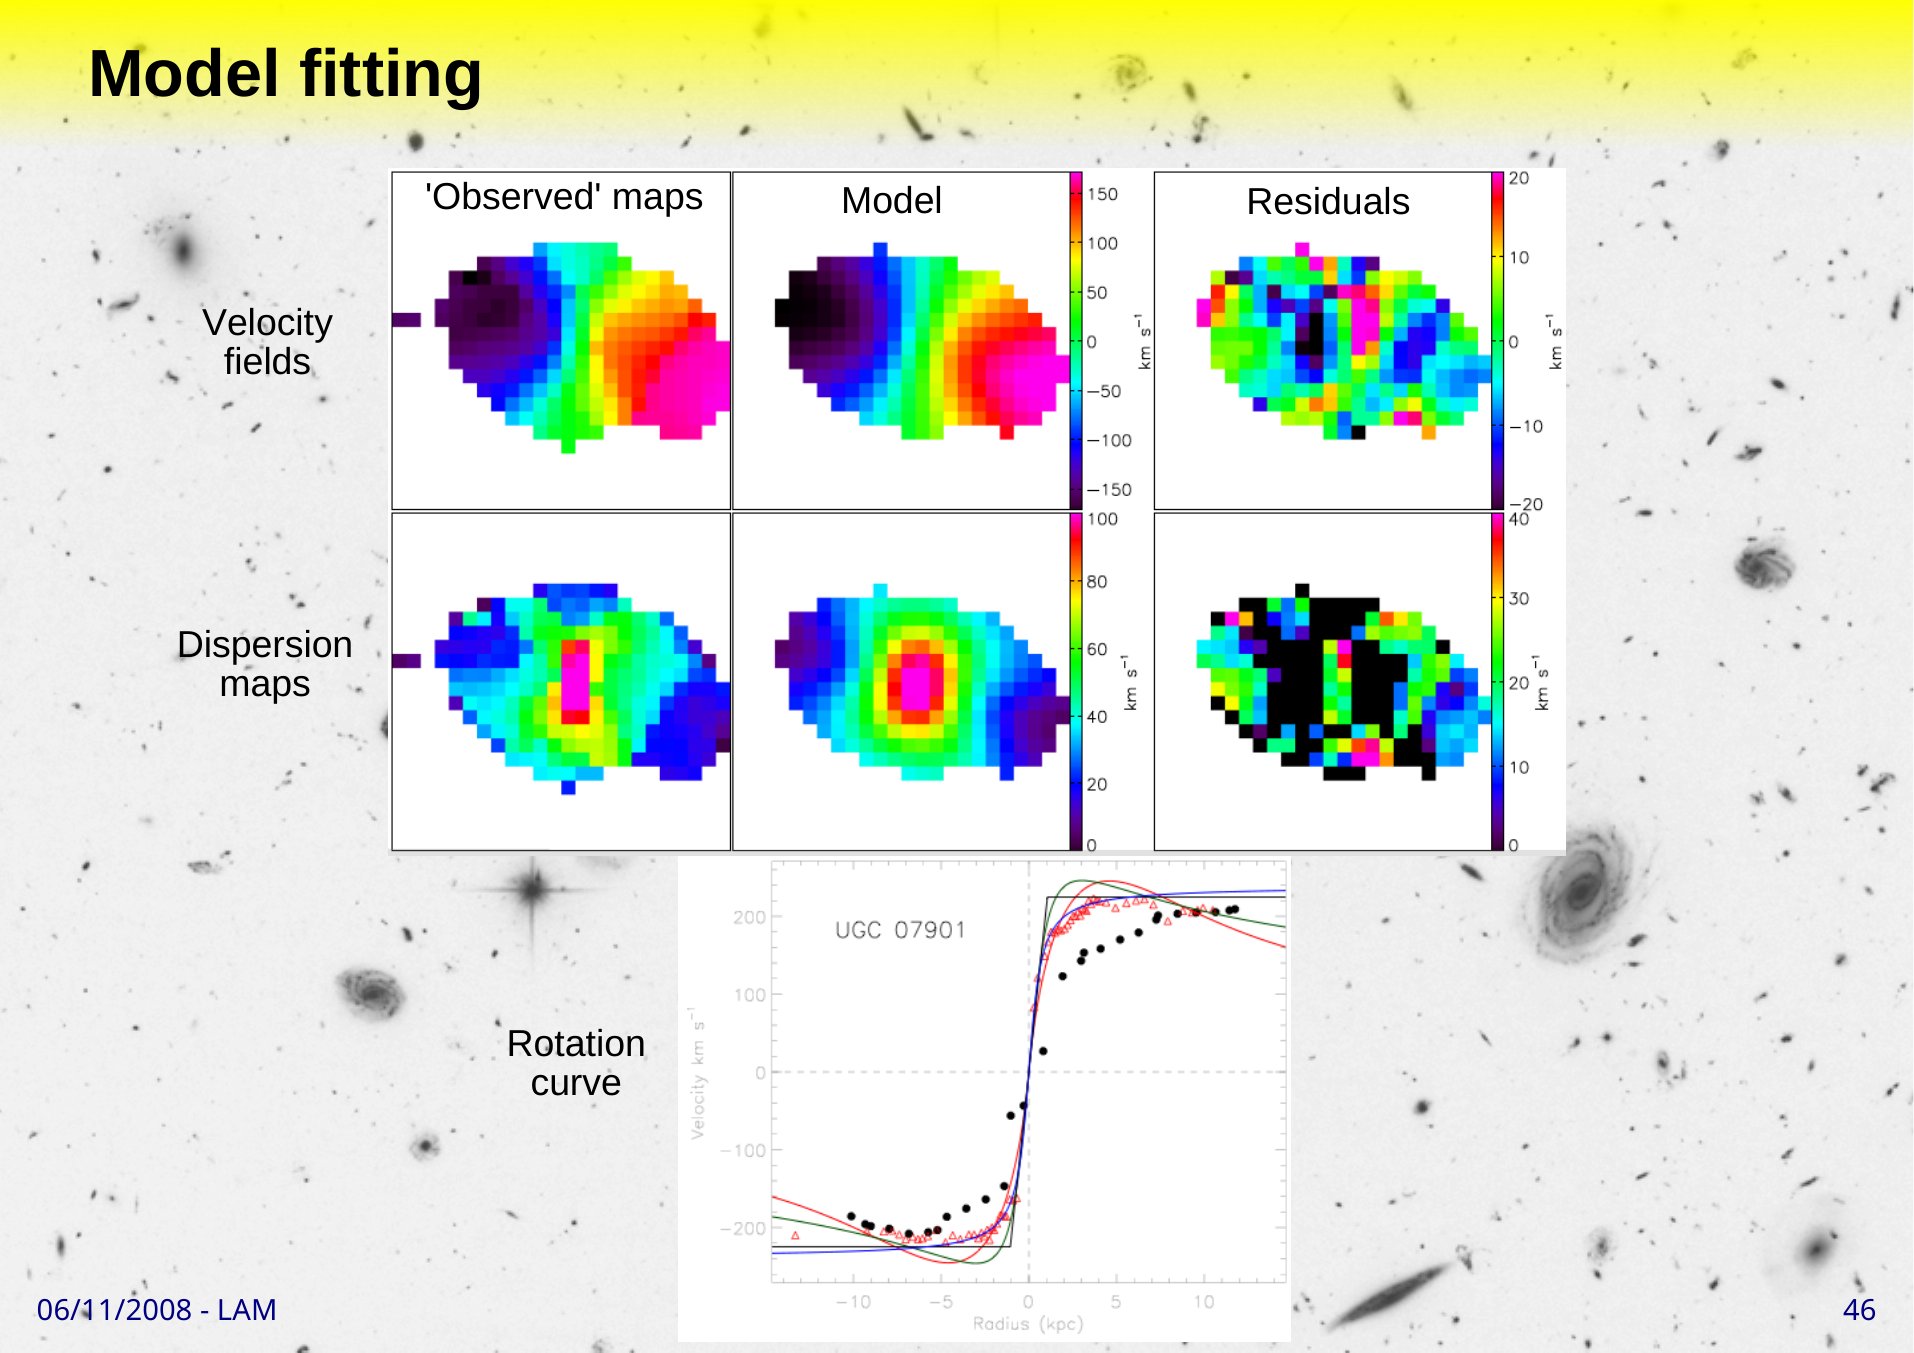

# Model fitting
'Observed' maps
Model
Residuals
Velocity fields
Dispersion maps
Rotation curve
46
06/11/2008 - LAM